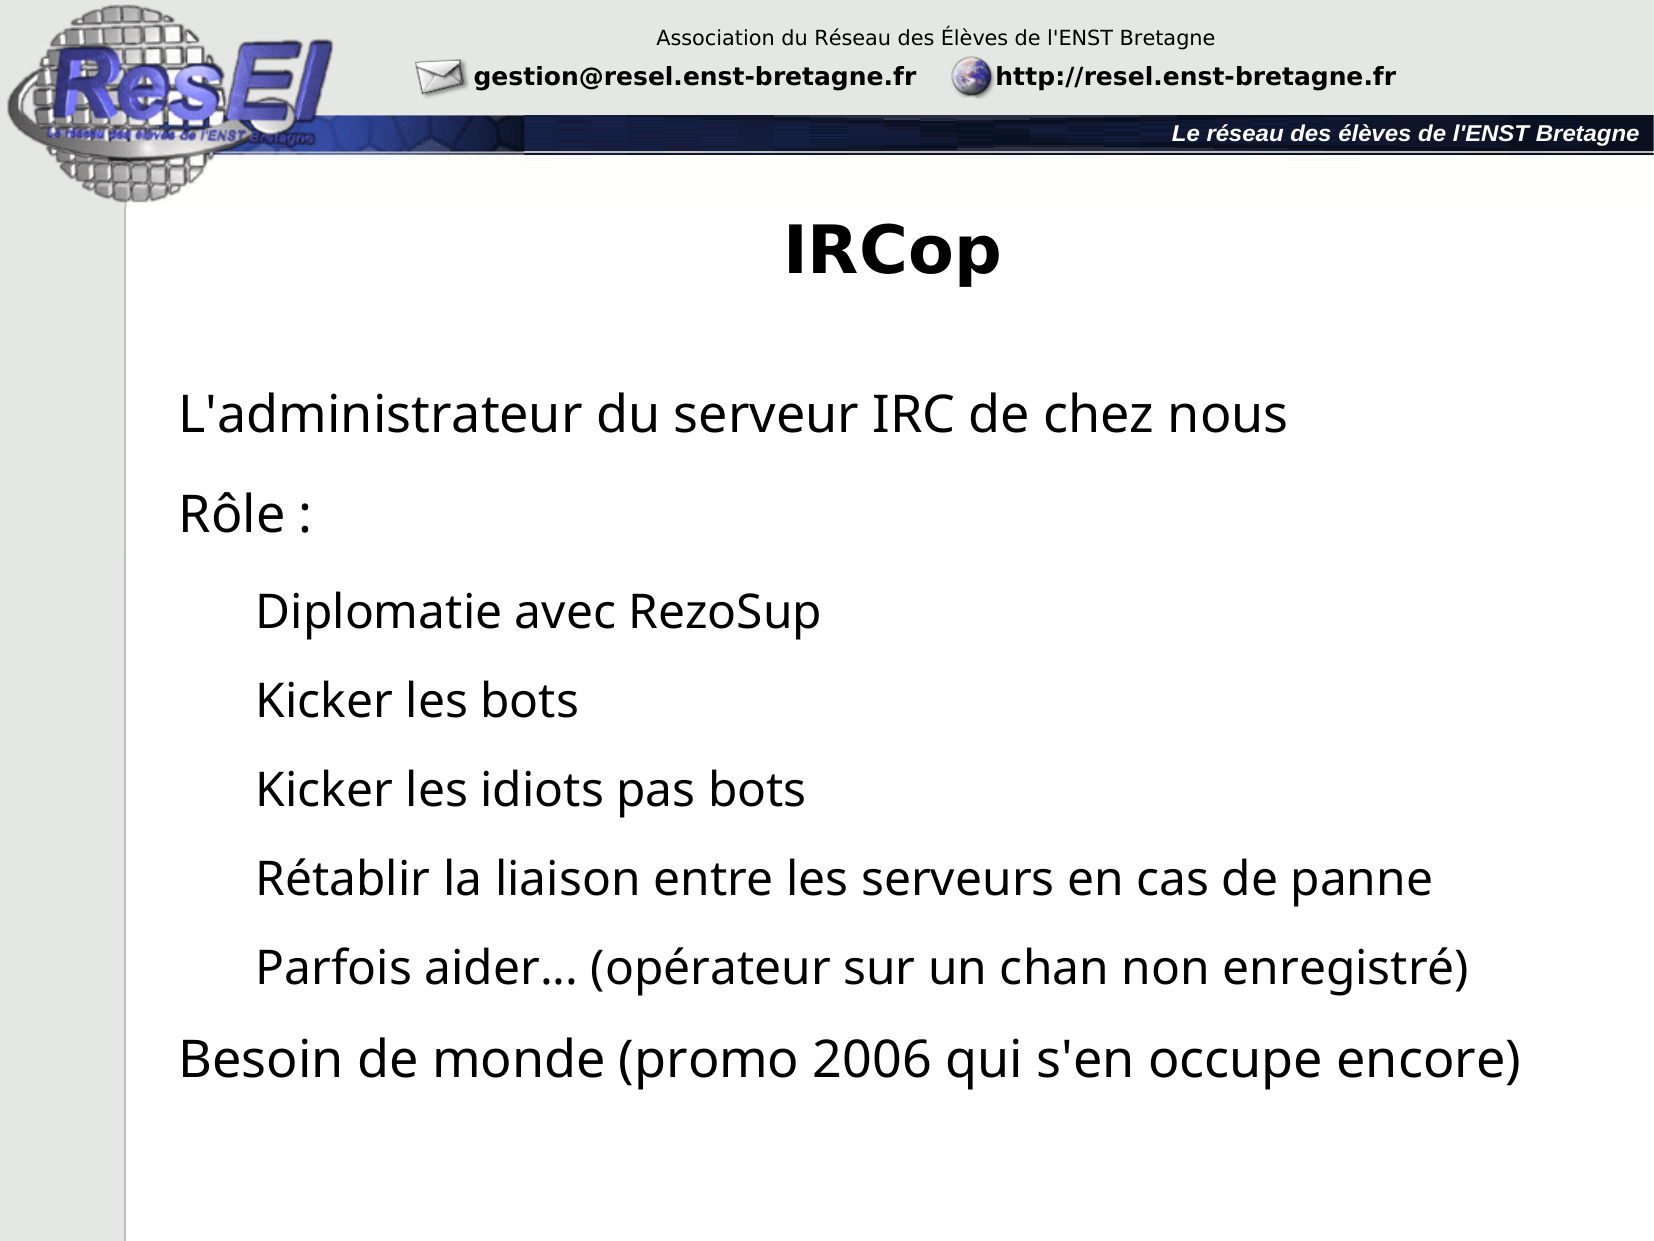

# IRCop
L'administrateur du serveur IRC de chez nous
Rôle :
Diplomatie avec RezoSup
Kicker les bots
Kicker les idiots pas bots
Rétablir la liaison entre les serveurs en cas de panne
Parfois aider... (opérateur sur un chan non enregistré)
Besoin de monde (promo 2006 qui s'en occupe encore)